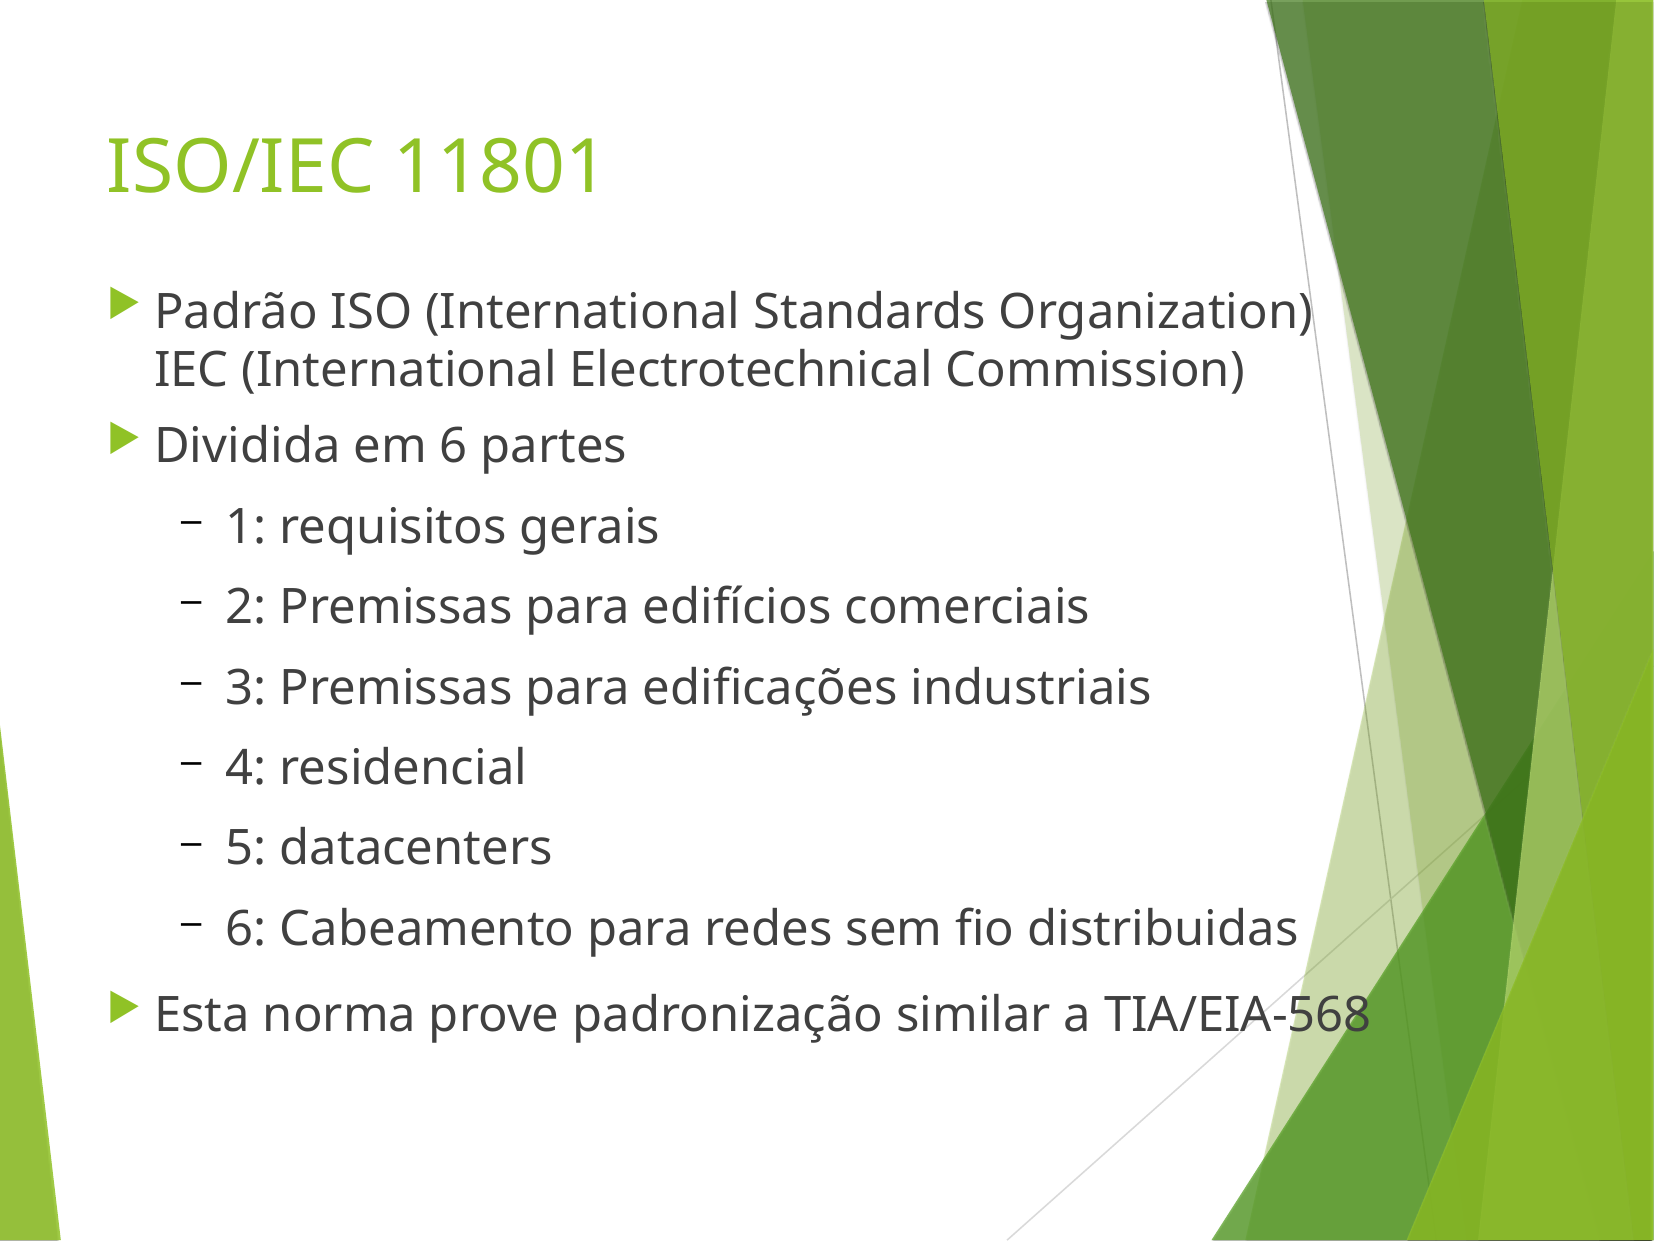

# ISO/IEC 11801
Padrão ISO (International Standards Organization) IEC (International Electrotechnical Commission)
Dividida em 6 partes
1: requisitos gerais
2: Premissas para edifícios comerciais
3: Premissas para edificações industriais
4: residencial
5: datacenters
6: Cabeamento para redes sem fio distribuidas
Esta norma prove padronização similar a TIA/EIA-568